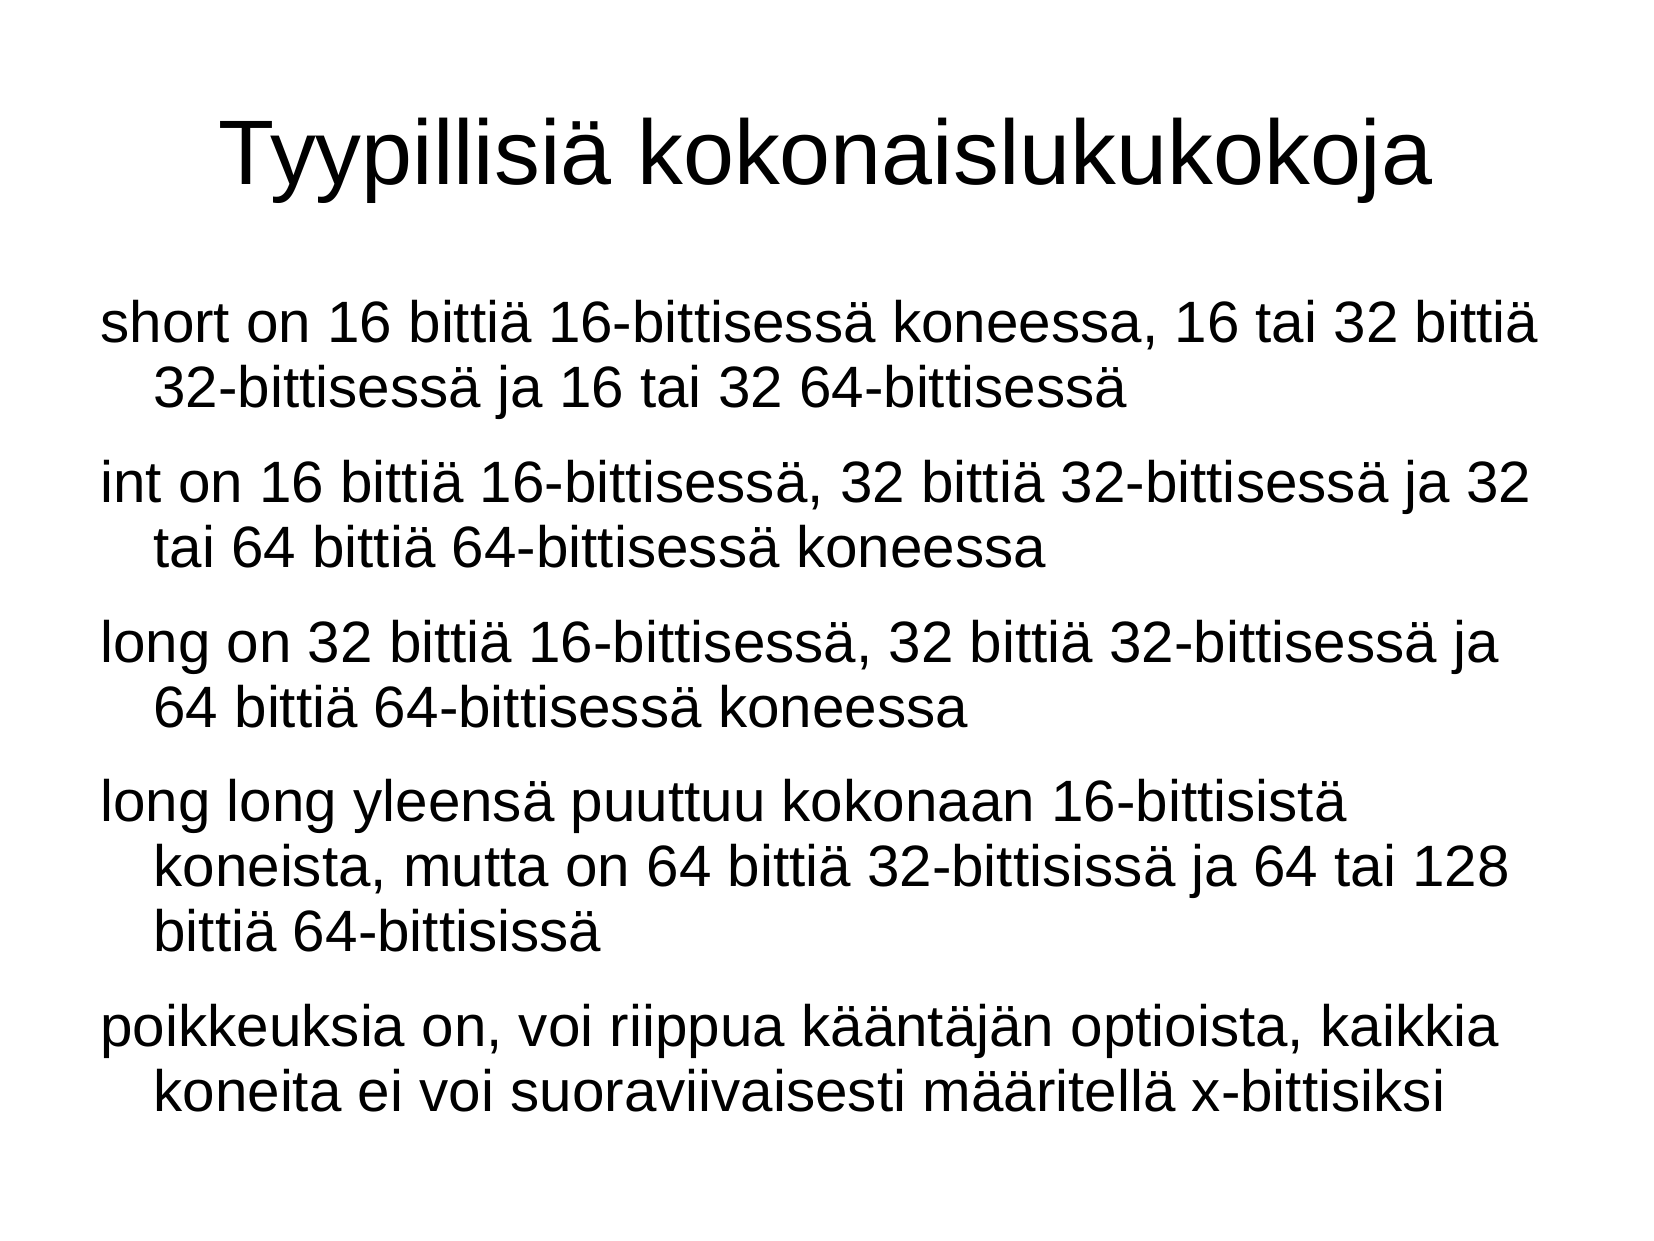

# Tyypillisiä kokonaislukukokoja
short on 16 bittiä 16-bittisessä koneessa, 16 tai 32 bittiä 32-bittisessä ja 16 tai 32 64-bittisessä
int on 16 bittiä 16-bittisessä, 32 bittiä 32-bittisessä ja 32 tai 64 bittiä 64-bittisessä koneessa
long on 32 bittiä 16-bittisessä, 32 bittiä 32-bittisessä ja 64 bittiä 64-bittisessä koneessa
long long yleensä puuttuu kokonaan 16-bittisistä koneista, mutta on 64 bittiä 32-bittisissä ja 64 tai 128 bittiä 64-bittisissä
poikkeuksia on, voi riippua kääntäjän optioista, kaikkia koneita ei voi suoraviivaisesti määritellä x-bittisiksi